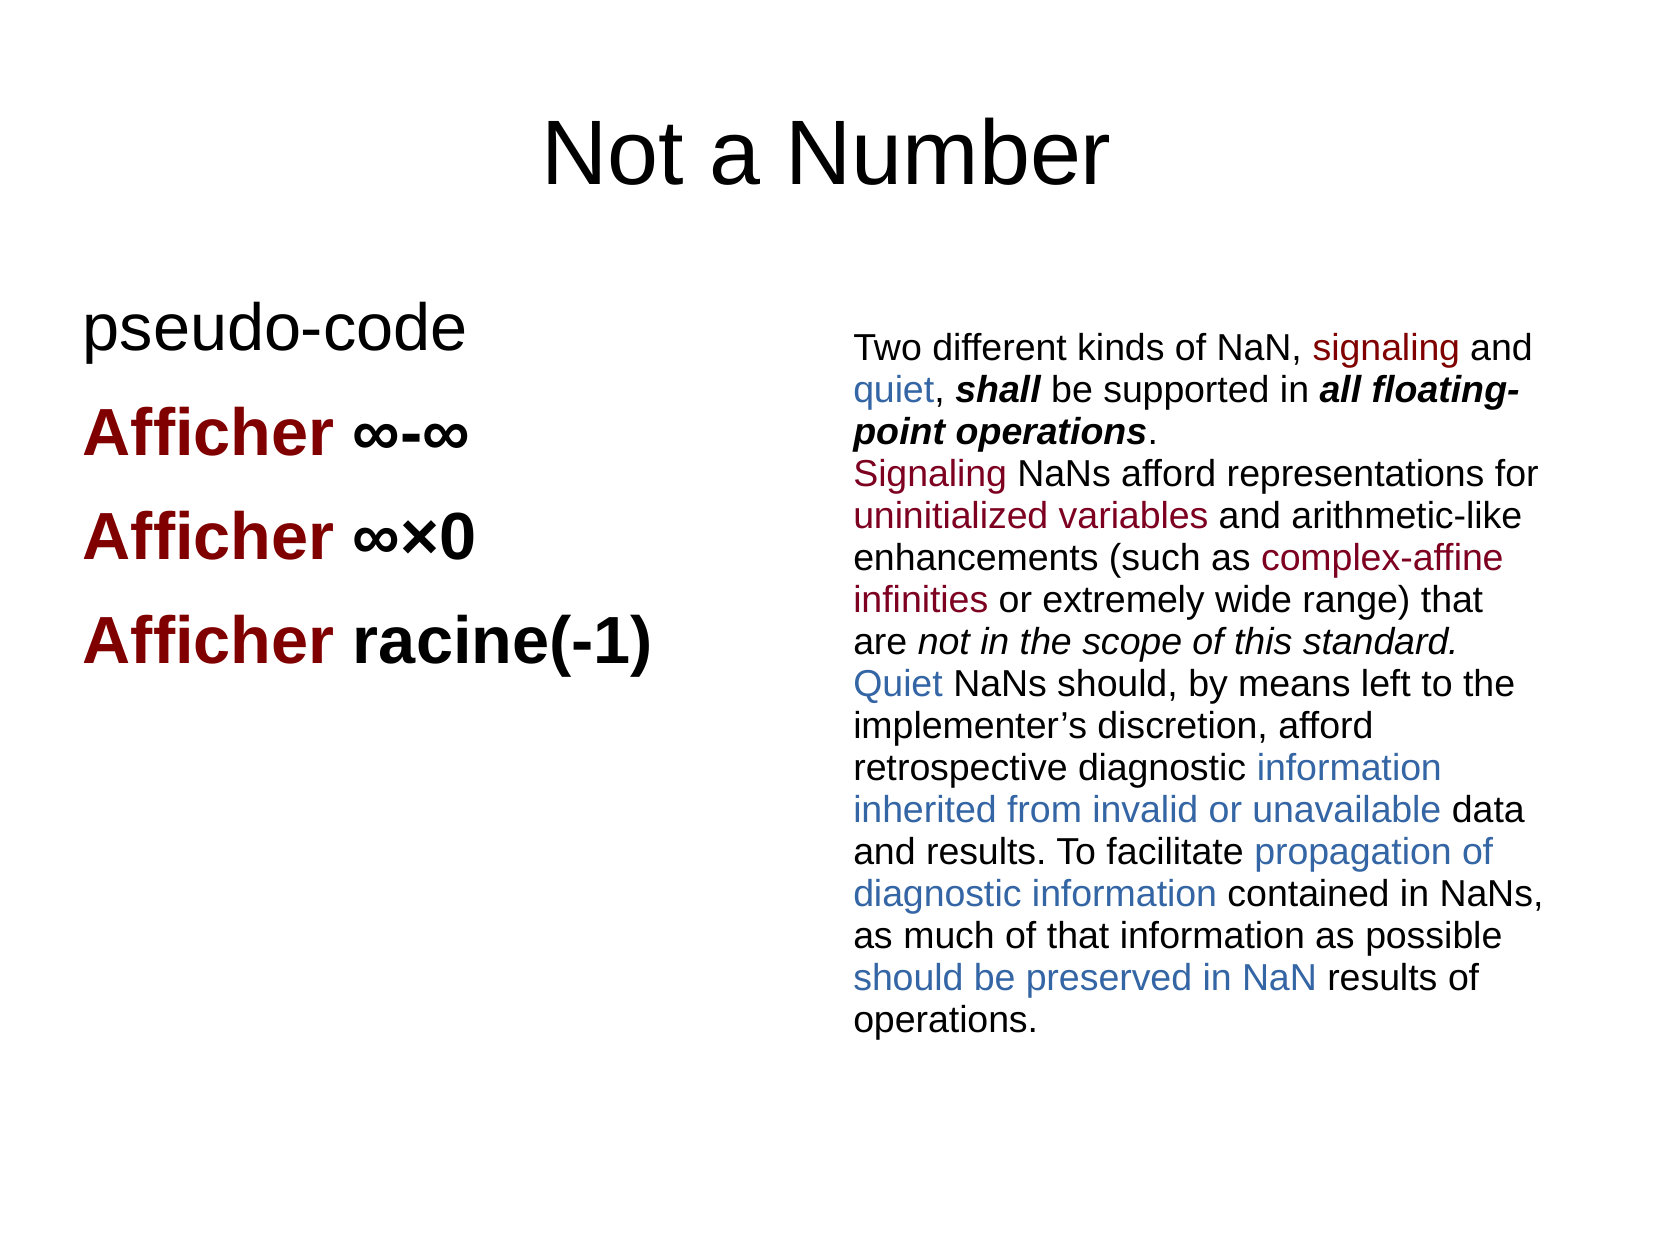

# Not a Number
pseudo-code
Afficher ∞-∞
Afficher ∞×0
Afficher racine(-1)
Two different kinds of NaN, signaling and quiet, shall be supported in all floating-point operations.
Signaling NaNs afford representations for uninitialized variables and arithmetic-like enhancements (such as complex-affine infinities or extremely wide range) that are not in the scope of this standard. Quiet NaNs should, by means left to the implementer’s discretion, afford retrospective diagnostic information inherited from invalid or unavailable data and results. To facilitate propagation of diagnostic information contained in NaNs, as much of that information as possible should be preserved in NaN results of operations.